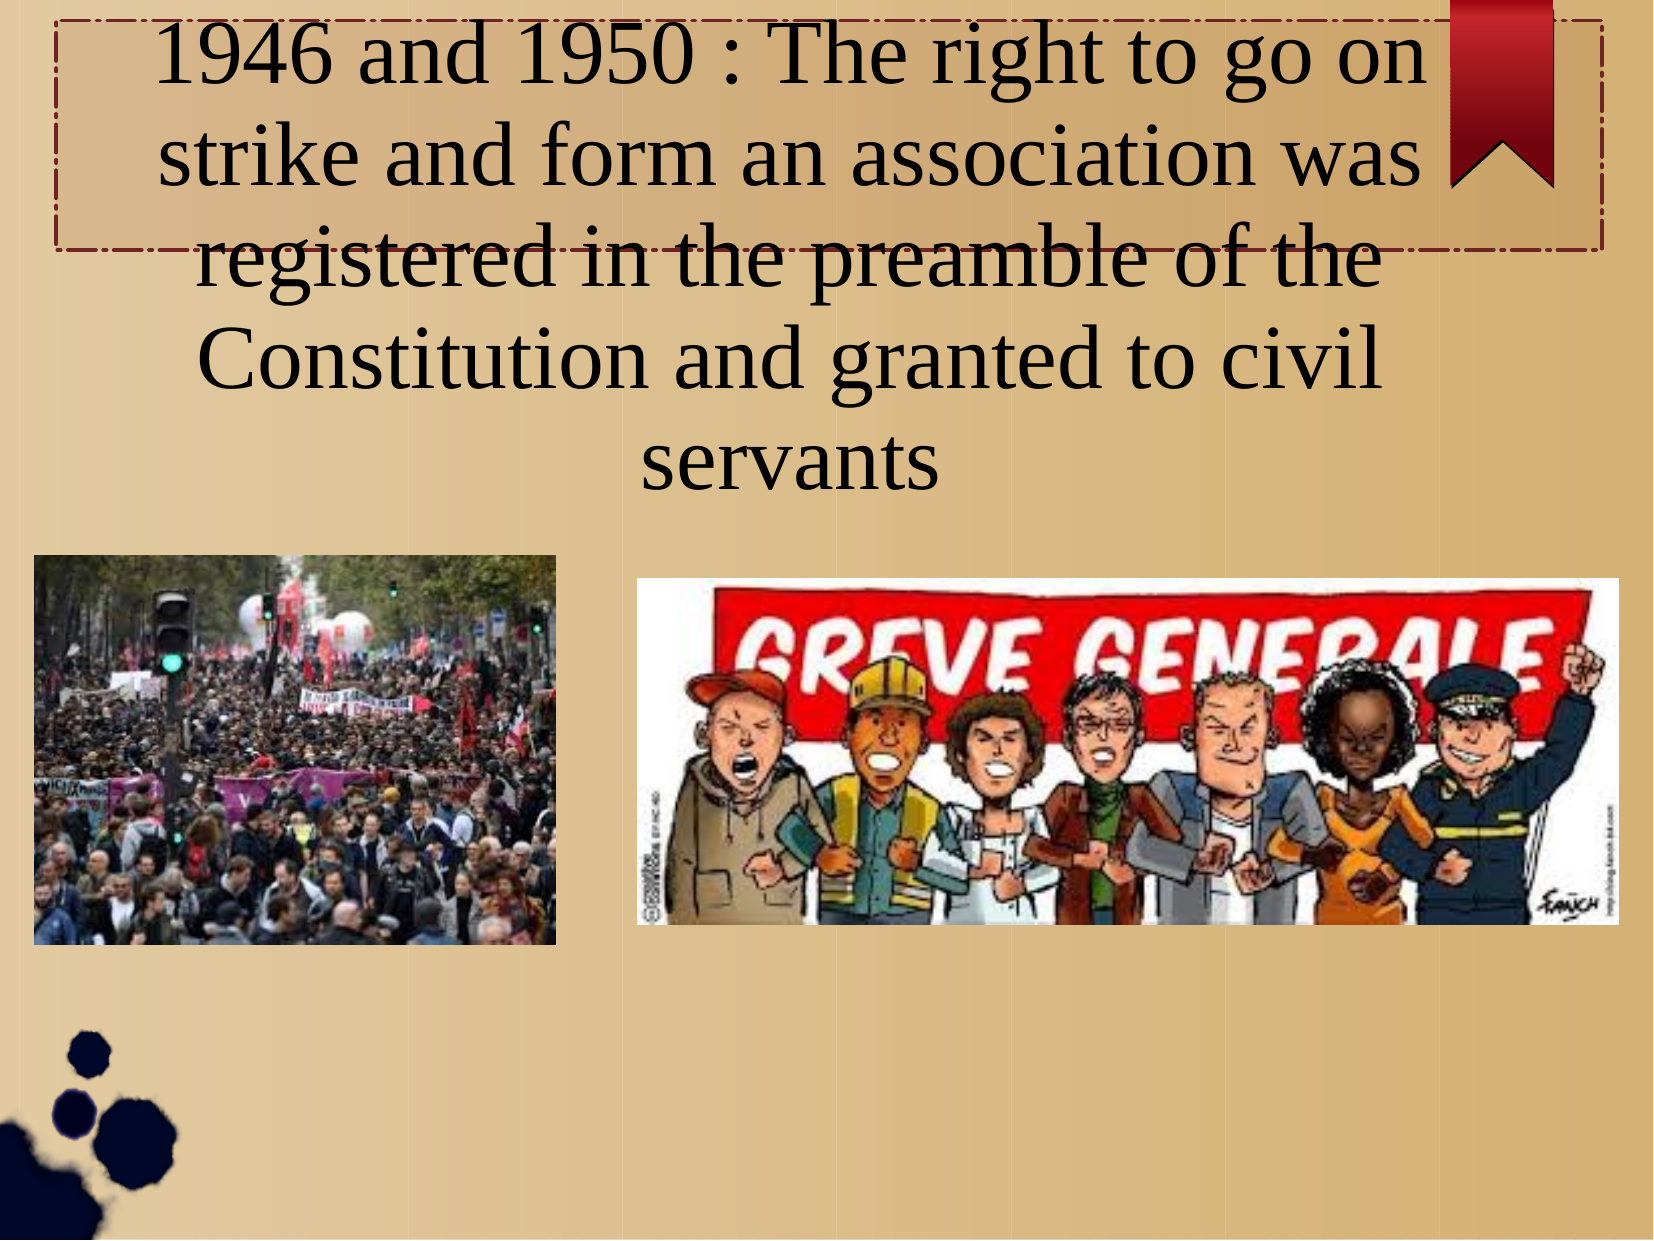

# 1946 and 1950 : The right to go on strike and form an association was registered in the preamble of the Constitution and granted to civil servants